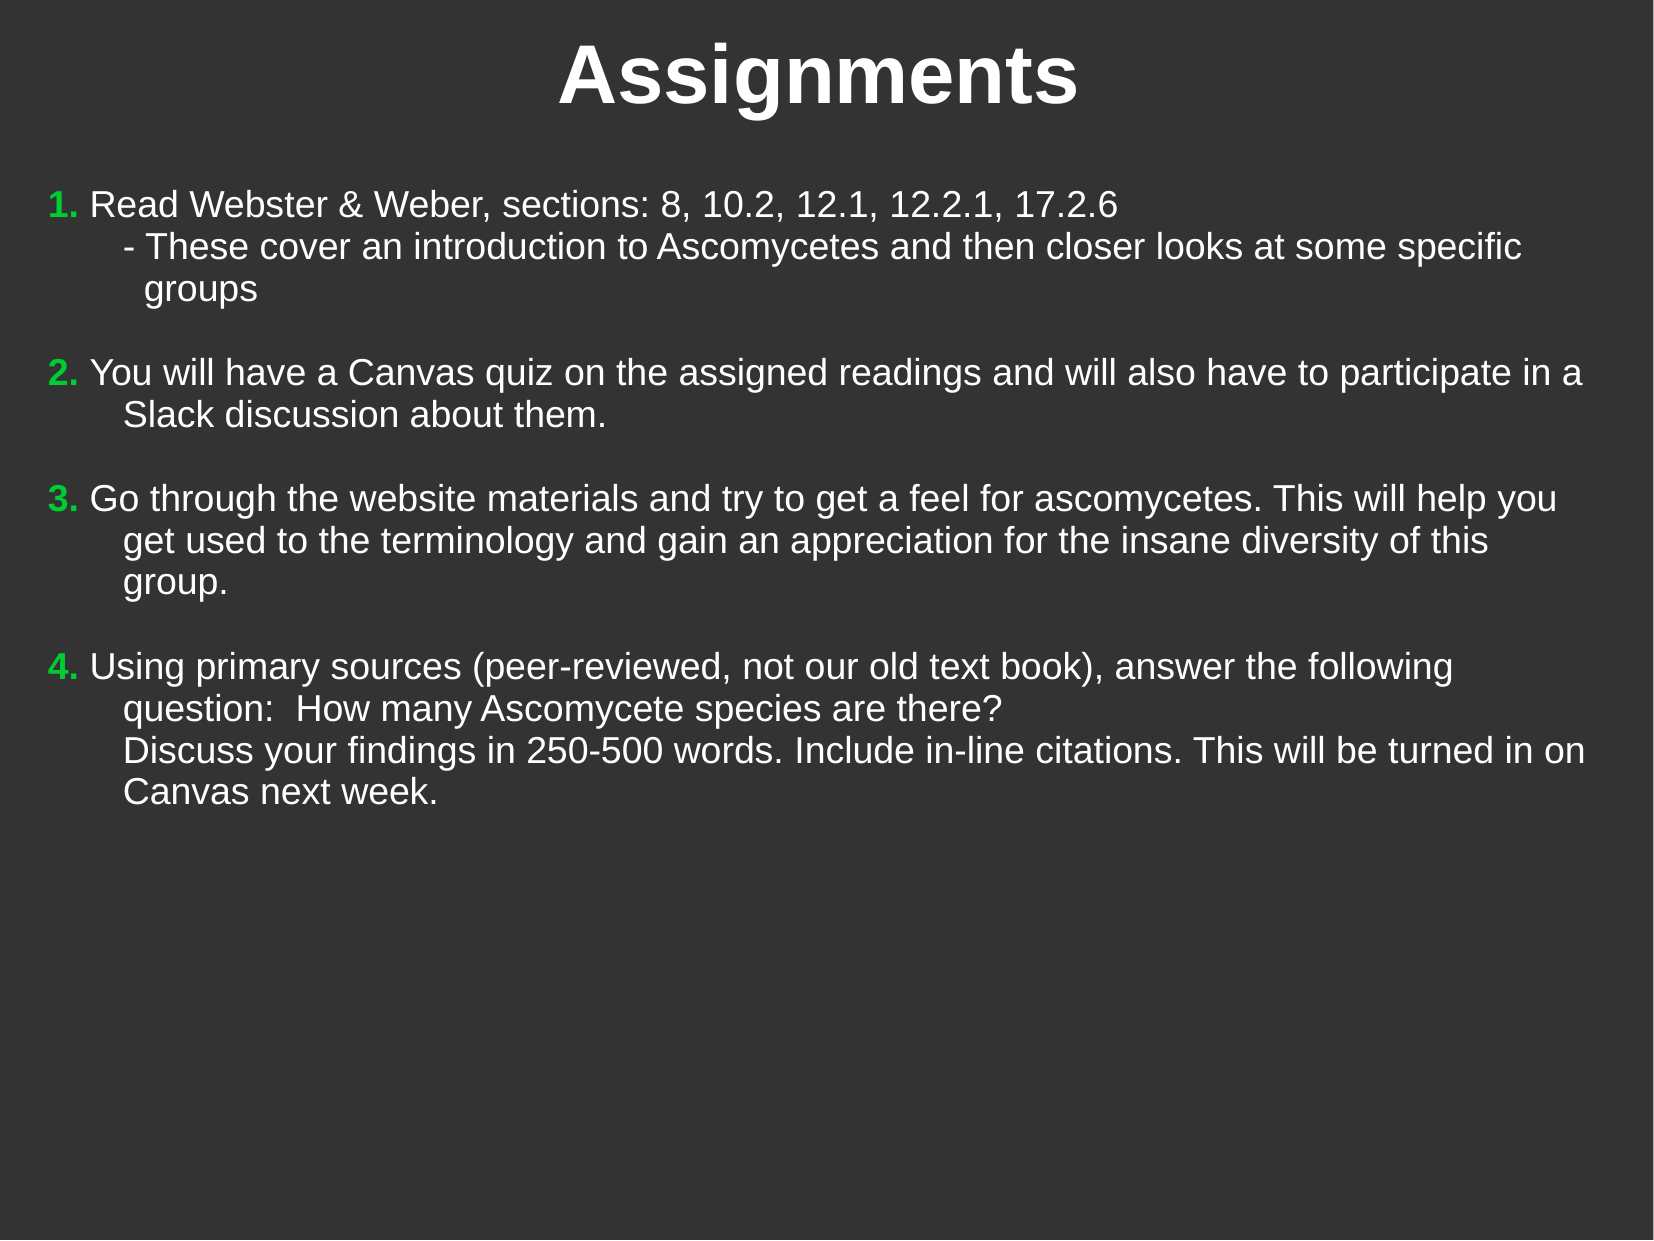

Assignments
1. Read Webster & Weber, sections: 8, 10.2, 12.1, 12.2.1, 17.2.6
	- These cover an introduction to Ascomycetes and then closer looks at some specific 		 groups
2. You will have a Canvas quiz on the assigned readings and will also have to participate in a 	Slack discussion about them.
3. Go through the website materials and try to get a feel for ascomycetes. This will help you 	get used to the terminology and gain an appreciation for the insane diversity of this 		group.
4. Using primary sources (peer-reviewed, not our old text book), answer the following 			question: How many Ascomycete species are there?
	Discuss your findings in 250-500 words. Include in-line citations. This will be turned in on 	Canvas next week.